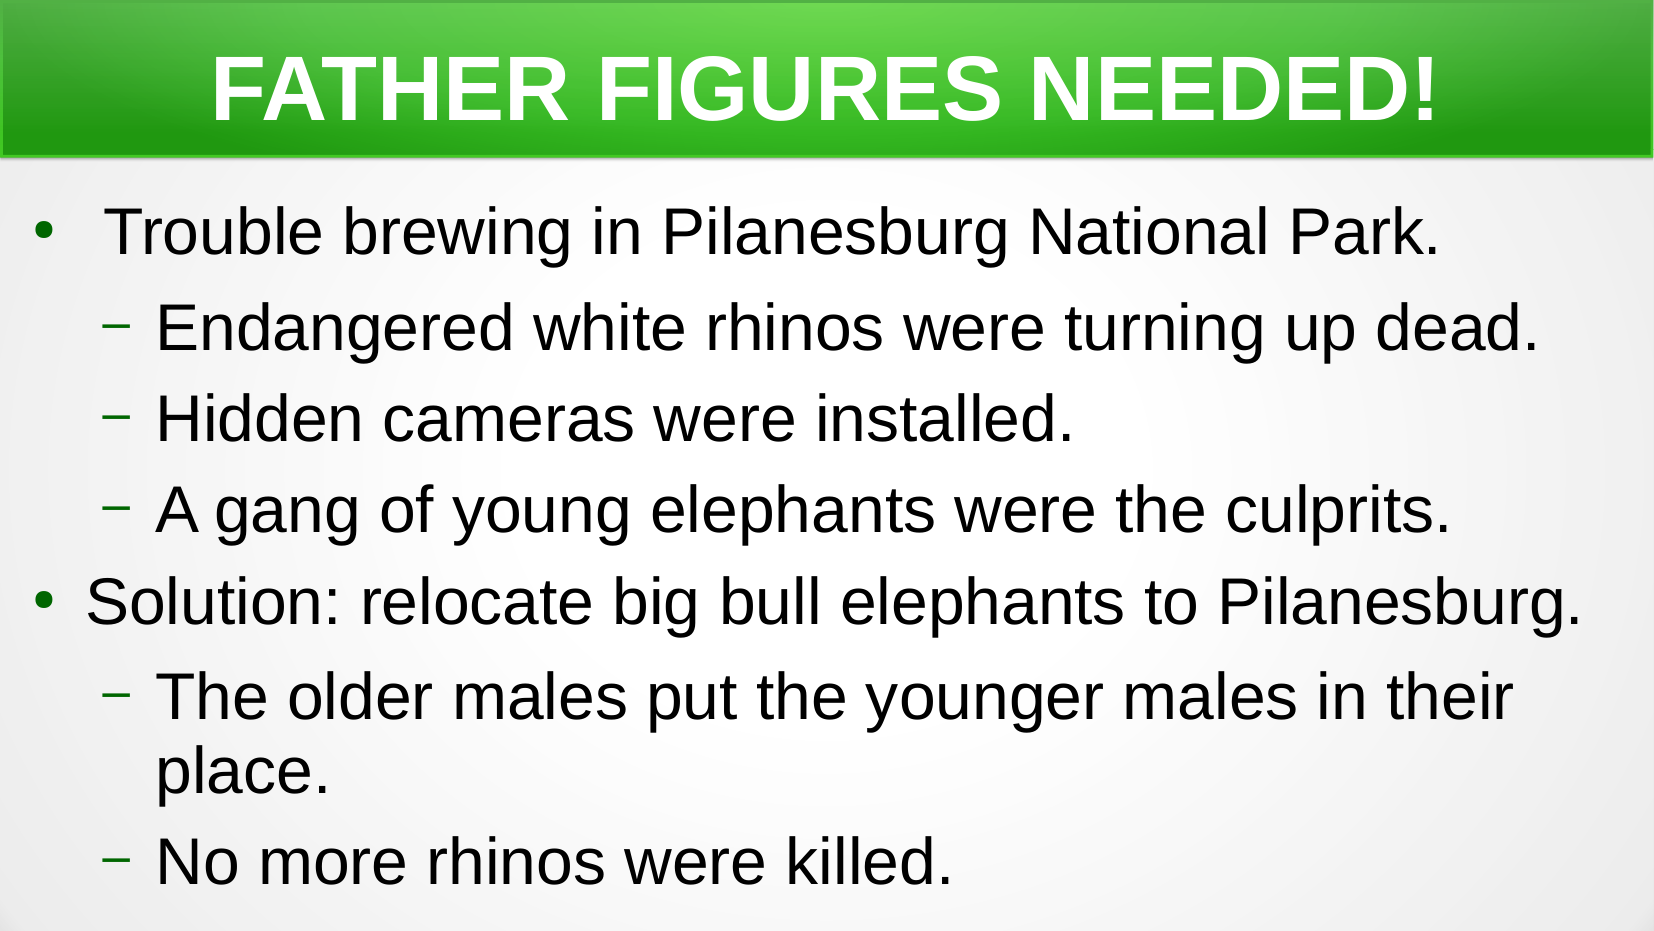

# FATHER FIGURES NEEDED!
 Trouble brewing in Pilanesburg National Park.
Endangered white rhinos were turning up dead.
Hidden cameras were installed.
A gang of young elephants were the culprits.
Solution: relocate big bull elephants to Pilanesburg.
The older males put the younger males in their place.
No more rhinos were killed.